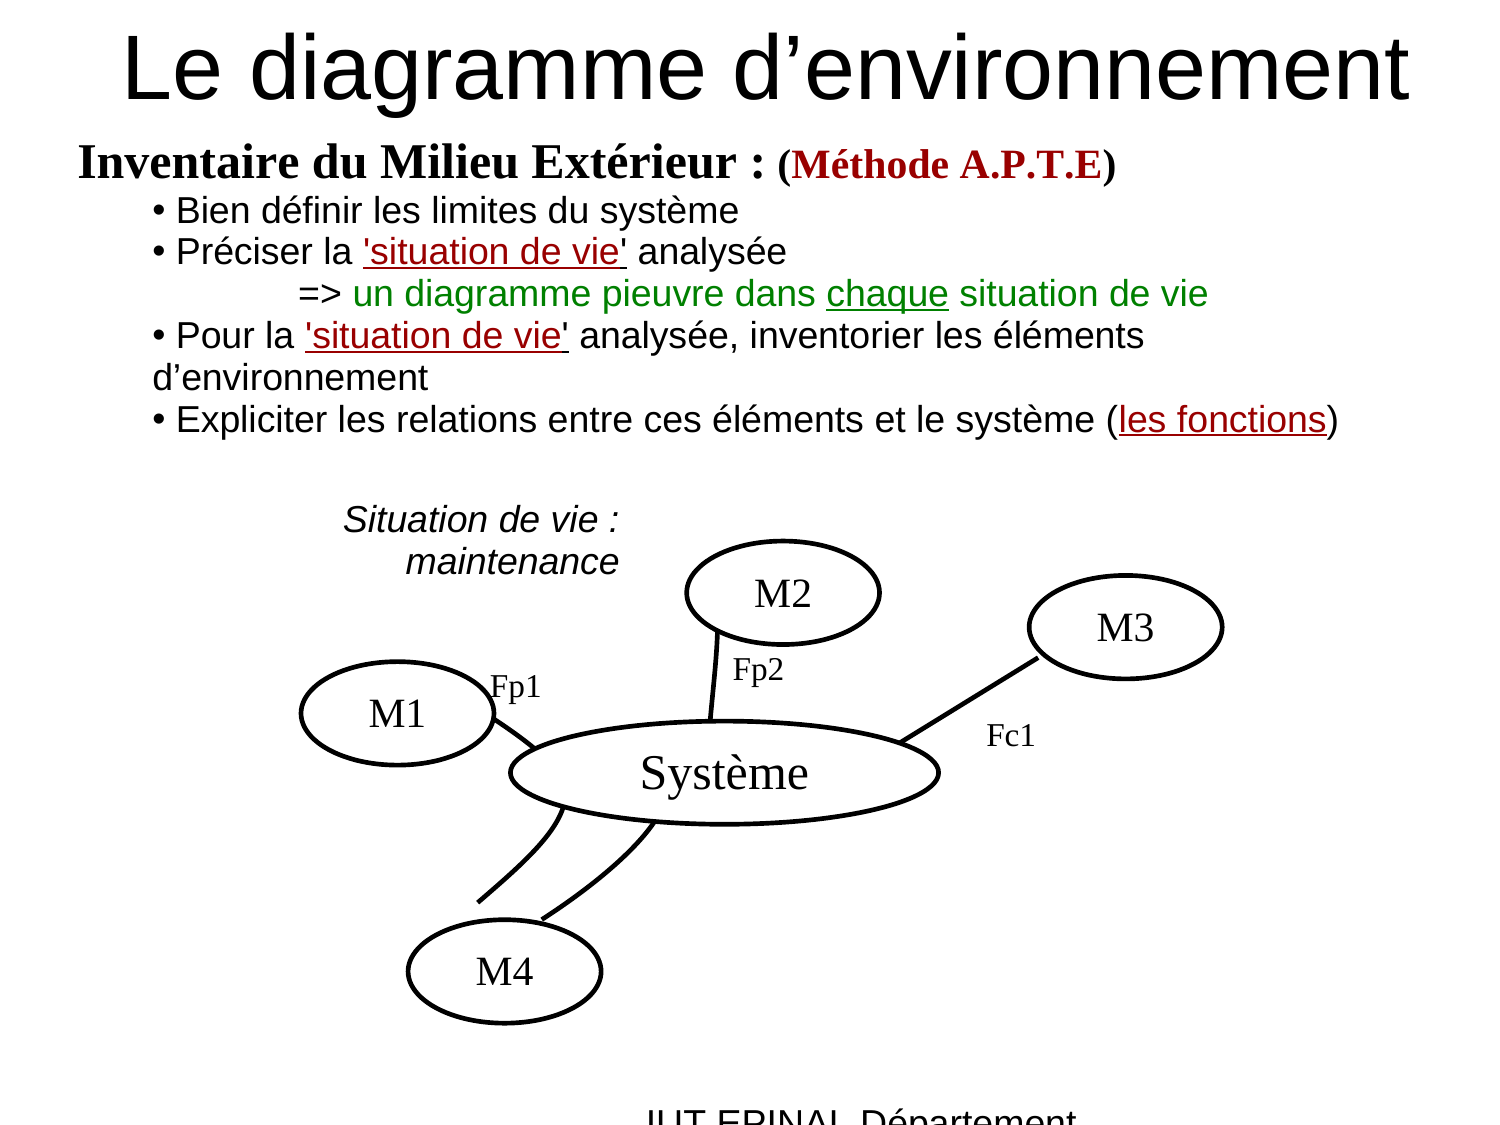

Le diagramme d’environnement
Inventaire du Milieu Extérieur : (Méthode A.P.T.E)
 Bien définir les limites du système
 Préciser la 'situation de vie' analysée
	=> un diagramme pieuvre dans chaque situation de vie
 Pour la 'situation de vie' analysée, inventorier les éléments d’environnement
 Expliciter les relations entre ces éléments et le système (les fonctions)
Situation de vie : maintenance
M2
M3
M1
M4
Fp2
Fp1
Fc1
Système